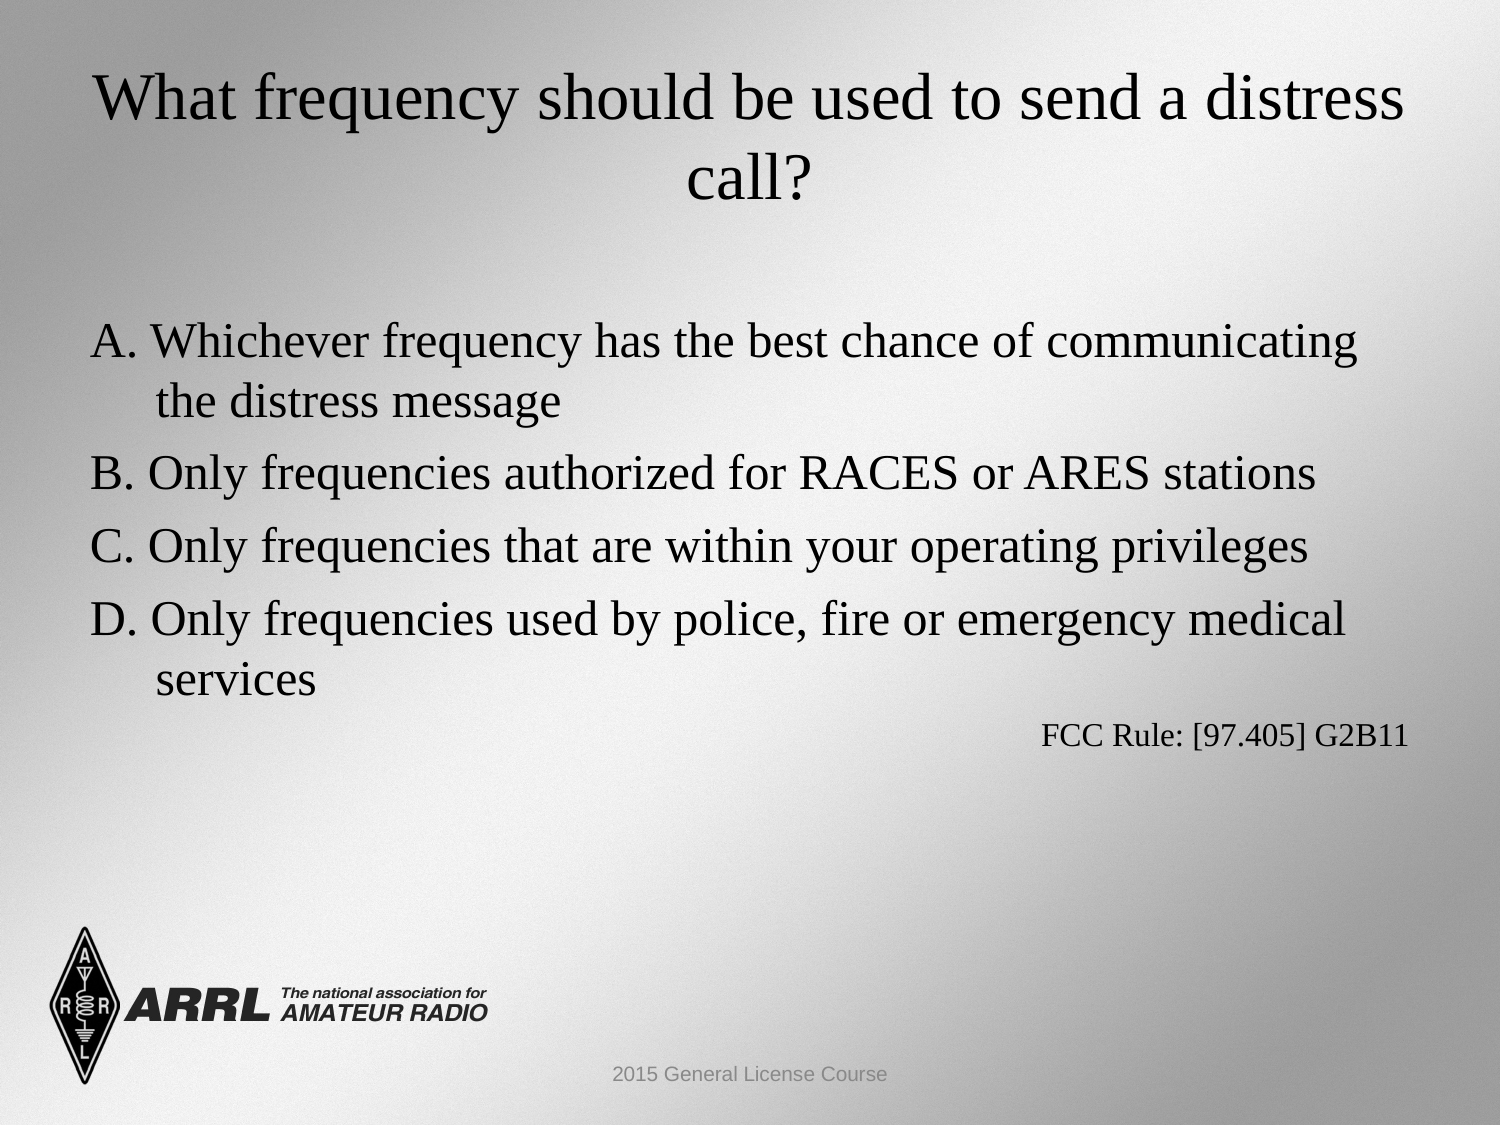

# What frequency should be used to send a distress call?
A. Whichever frequency has the best chance of communicating the distress message
B. Only frequencies authorized for RACES or ARES stations
C. Only frequencies that are within your operating privileges
D. Only frequencies used by police, fire or emergency medical services
FCC Rule: [97.405] G2B11
2015 General License Course